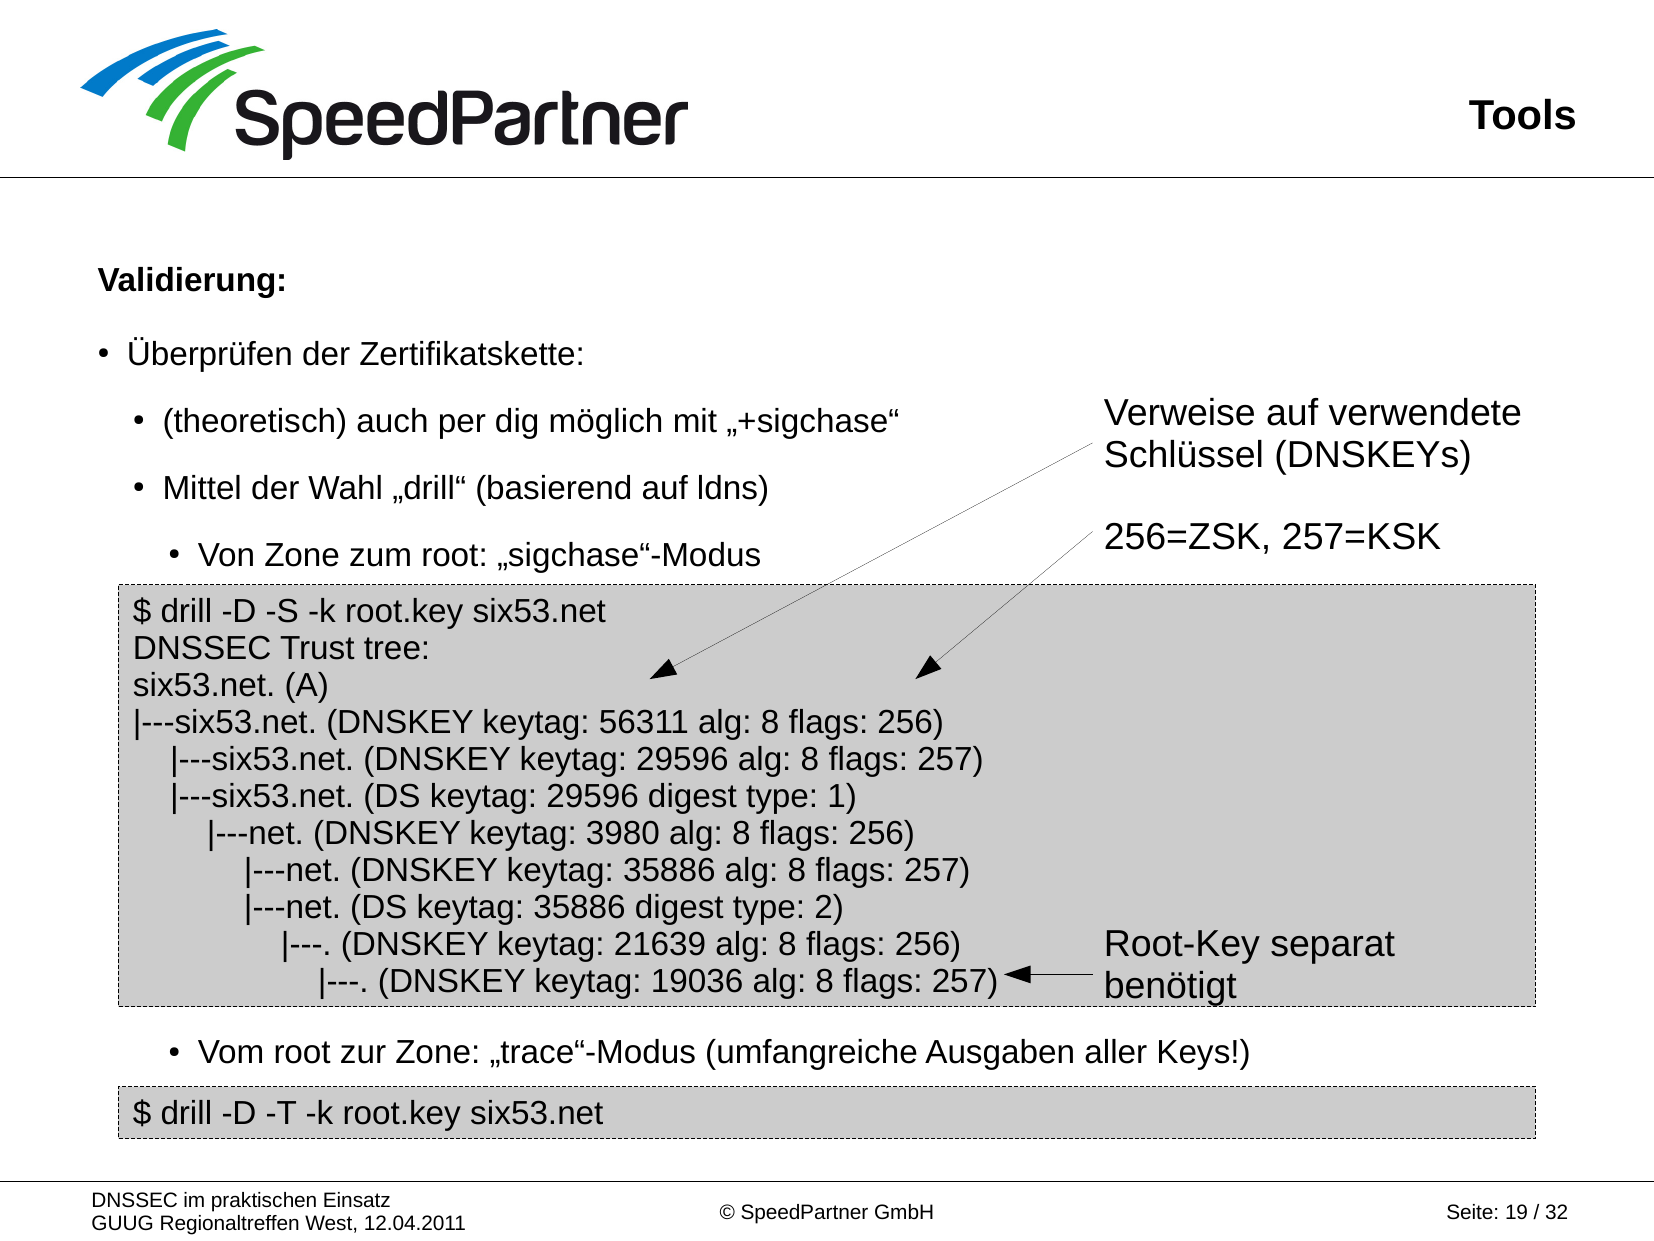

# Tools
Validierung:
Überprüfen der Zertifikatskette:
(theoretisch) auch per dig möglich mit „+sigchase“
Mittel der Wahl „drill“ (basierend auf ldns)
Von Zone zum root: „sigchase“-Modus
Vom root zur Zone: „trace“-Modus (umfangreiche Ausgaben aller Keys!)
Verweise auf verwendete
Schlüssel (DNSKEYs)
256=ZSK, 257=KSK
$ drill -D -S -k root.key six53.net
DNSSEC Trust tree:
six53.net. (A)
|---six53.net. (DNSKEY keytag: 56311 alg: 8 flags: 256)
 |---six53.net. (DNSKEY keytag: 29596 alg: 8 flags: 257)
 |---six53.net. (DS keytag: 29596 digest type: 1)
 |---net. (DNSKEY keytag: 3980 alg: 8 flags: 256)
 |---net. (DNSKEY keytag: 35886 alg: 8 flags: 257)
 |---net. (DS keytag: 35886 digest type: 2)
 |---. (DNSKEY keytag: 21639 alg: 8 flags: 256)
 |---. (DNSKEY keytag: 19036 alg: 8 flags: 257)
Root-Key separat
benötigt
$ drill -D -T -k root.key six53.net